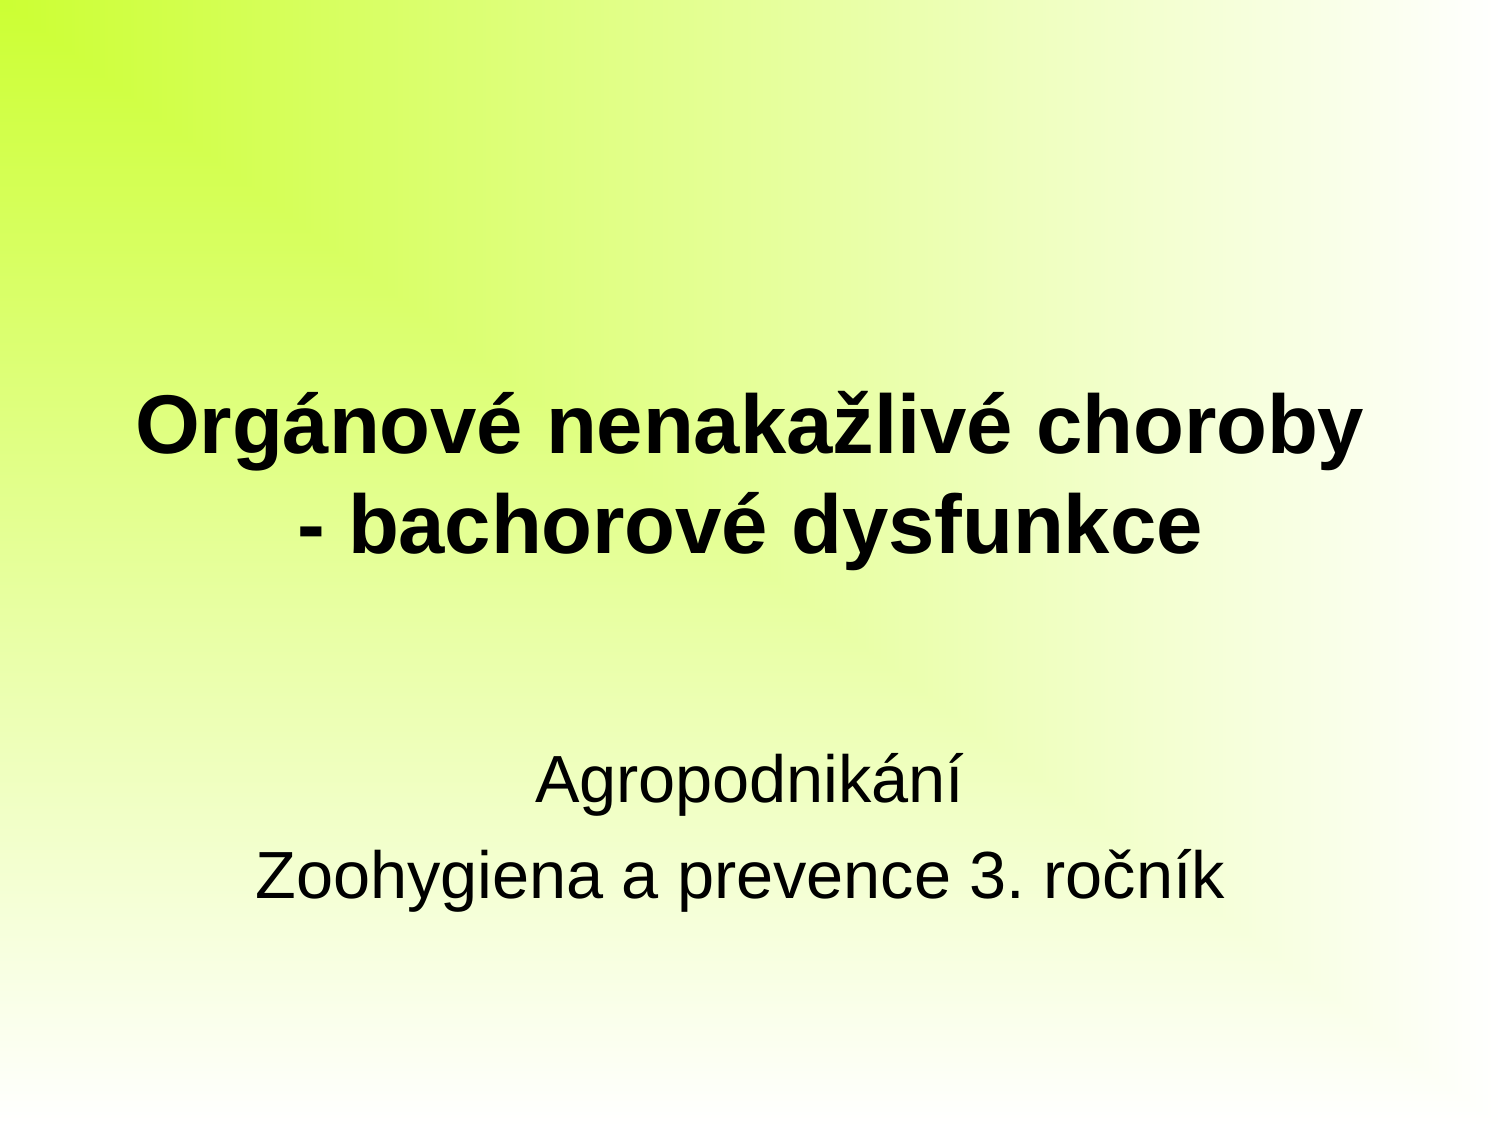

# Orgánové nenakažlivé choroby - bachorové dysfunkce
Agropodnikání
Zoohygiena a prevence 3. ročník